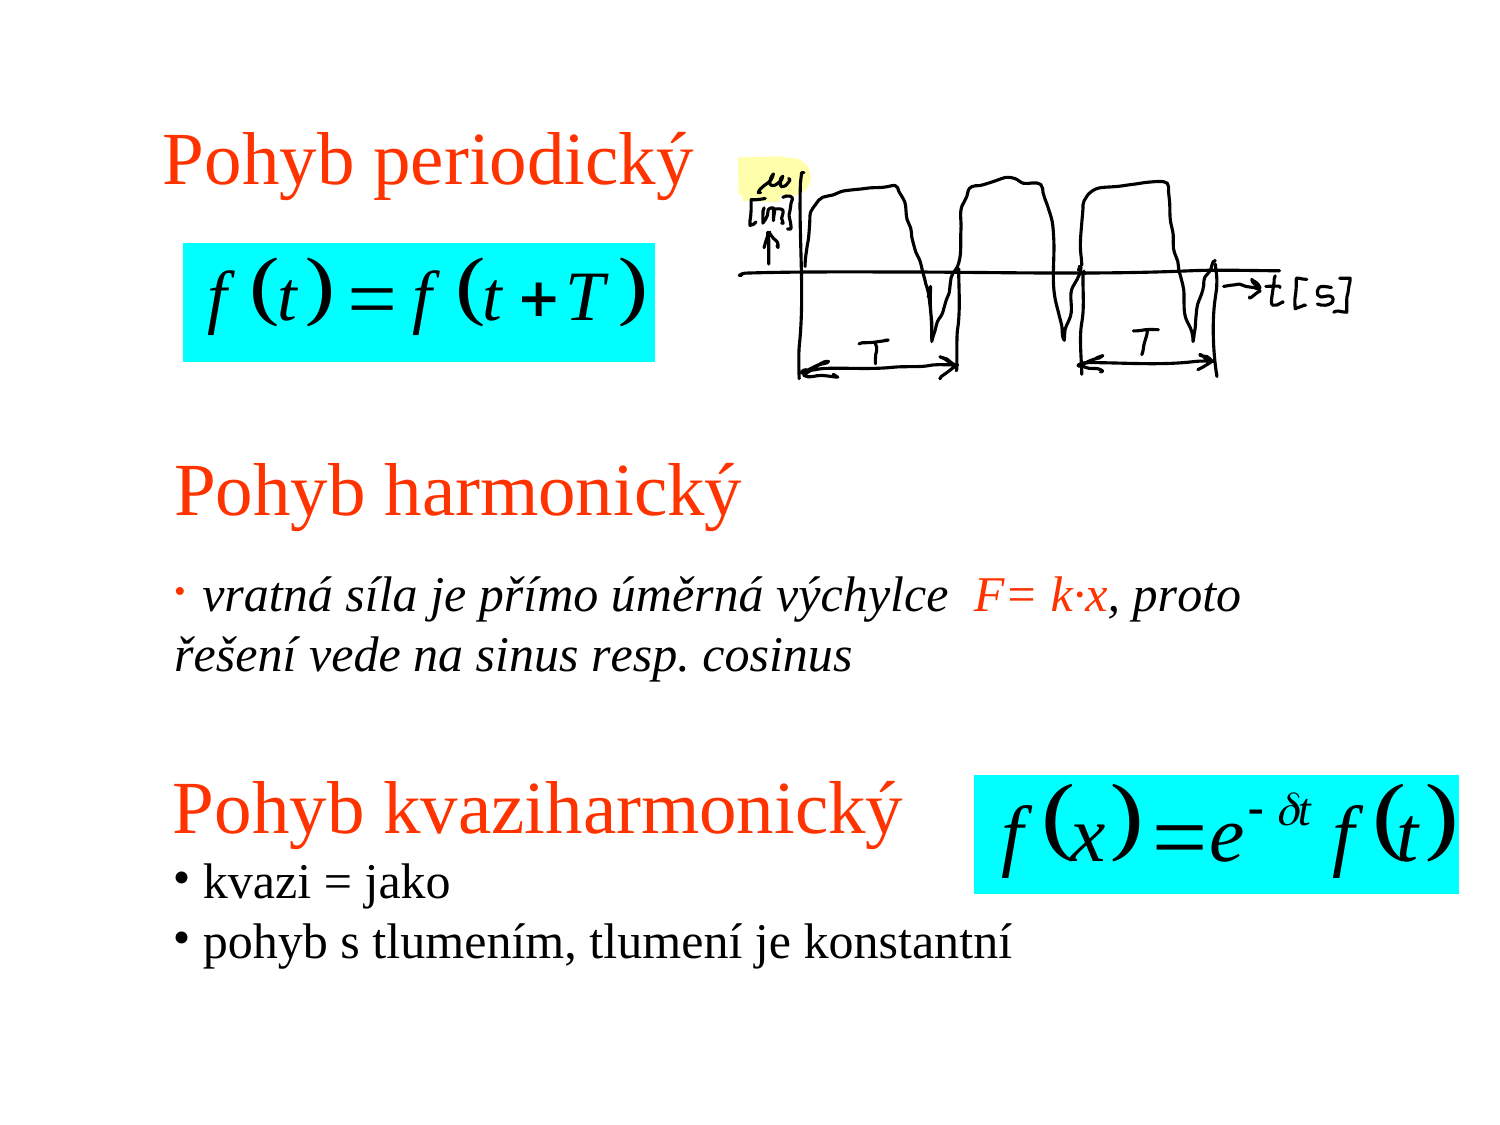

Pohyb periodický
Pohyb harmonický
 vratná síla je přímo úměrná výchylce F= k·x, proto řešení vede na sinus resp. cosinus
Pohyb kvaziharmonický
 kvazi = jako
 pohyb s tlumením, tlumení je konstantní